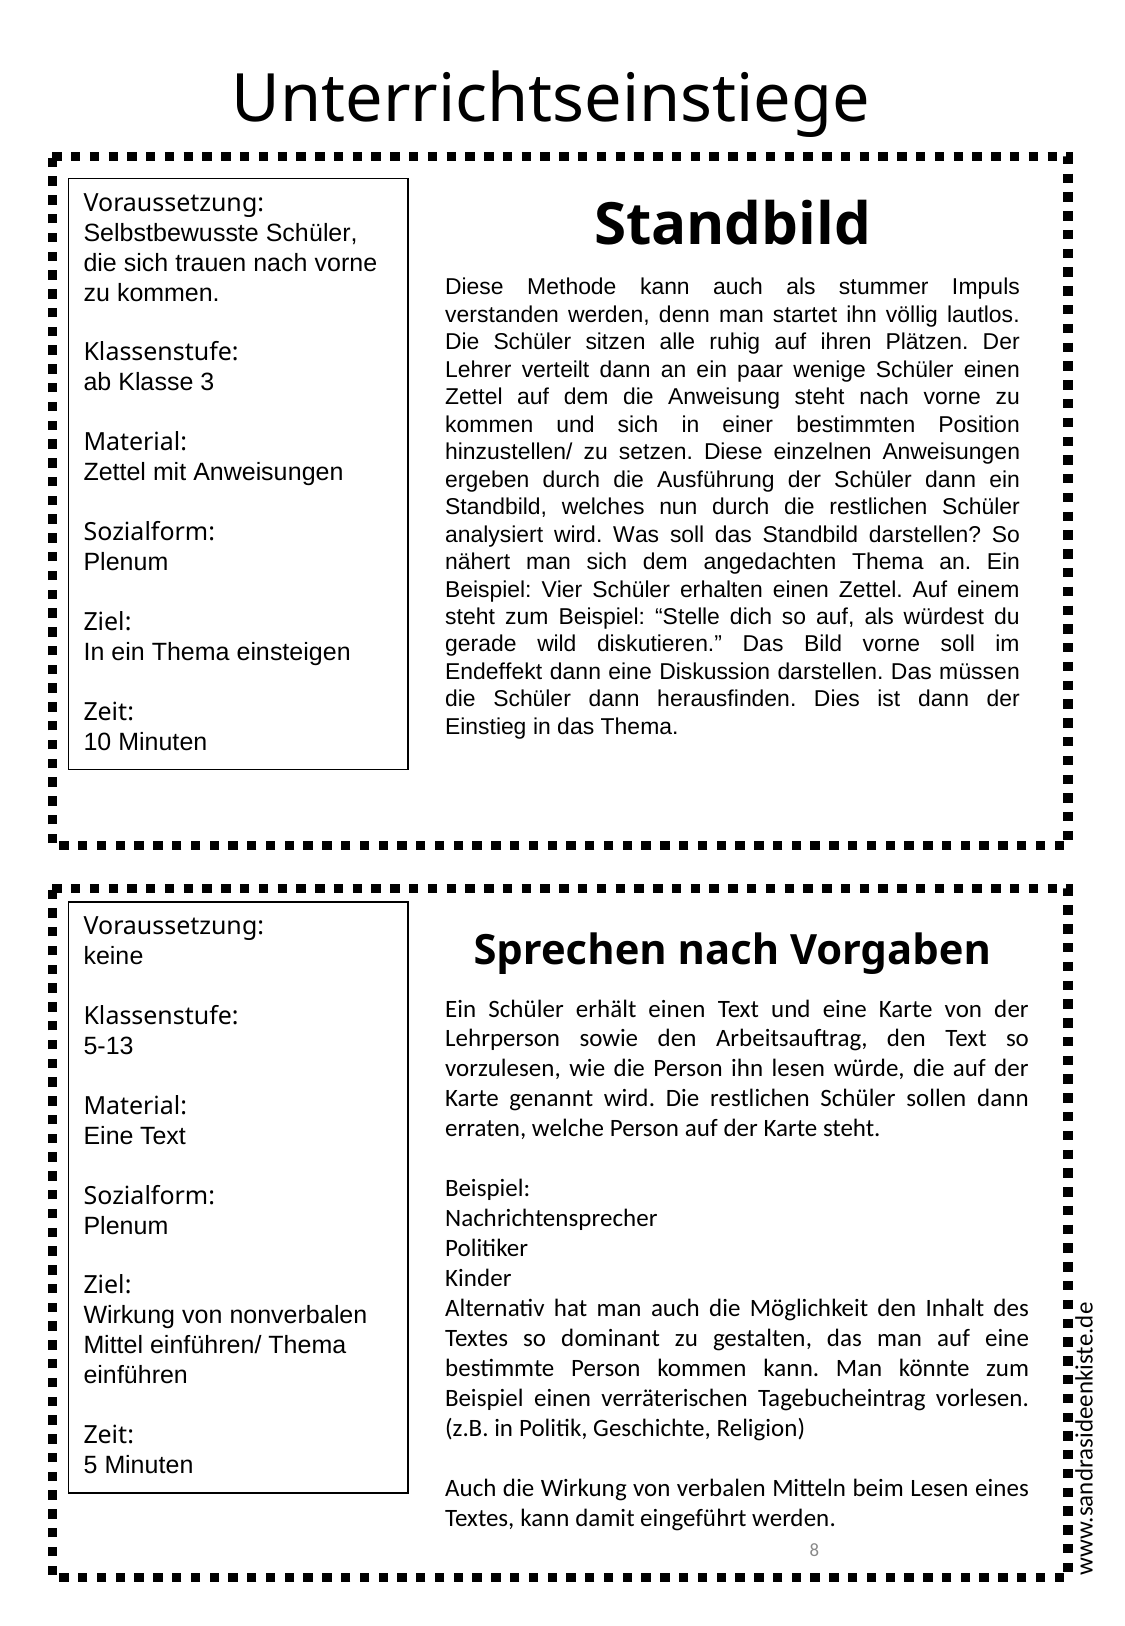

Unterrichtseinstiege
Voraussetzung:
Selbstbewusste Schüler, die sich trauen nach vorne zu kommen.
Klassenstufe:
ab Klasse 3
Material:
Zettel mit Anweisungen
Sozialform:
Plenum
Ziel:
In ein Thema einsteigen
Zeit:
10 Minuten
Standbild
Diese Methode kann auch als stummer Impuls verstanden werden, denn man startet ihn völlig lautlos. Die Schüler sitzen alle ruhig auf ihren Plätzen. Der Lehrer verteilt dann an ein paar wenige Schüler einen Zettel auf dem die Anweisung steht nach vorne zu kommen und sich in einer bestimmten Position hinzustellen/ zu setzen. Diese einzelnen Anweisungen ergeben durch die Ausführung der Schüler dann ein Standbild, welches nun durch die restlichen Schüler analysiert wird. Was soll das Standbild darstellen? So nähert man sich dem angedachten Thema an. Ein Beispiel: Vier Schüler erhalten einen Zettel. Auf einem steht zum Beispiel: “Stelle dich so auf, als würdest du gerade wild diskutieren.” Das Bild vorne soll im Endeffekt dann eine Diskussion darstellen. Das müssen die Schüler dann herausfinden. Dies ist dann der Einstieg in das Thema.
Voraussetzung:
keine
Klassenstufe:
5-13
Material:
Eine Text
Sozialform:
Plenum
Ziel:
Wirkung von nonverbalen Mittel einführen/ Thema einführen
Zeit:
5 Minuten
Sprechen nach Vorgaben
Ein Schüler erhält einen Text und eine Karte von der Lehrperson sowie den Arbeitsauftrag, den Text so vorzulesen, wie die Person ihn lesen würde, die auf der Karte genannt wird. Die restlichen Schüler sollen dann erraten, welche Person auf der Karte steht.
Beispiel:
Nachrichtensprecher
Politiker
Kinder
Alternativ hat man auch die Möglichkeit den Inhalt des Textes so dominant zu gestalten, das man auf eine bestimmte Person kommen kann. Man könnte zum Beispiel einen verräterischen Tagebucheintrag vorlesen. (z.B. in Politik, Geschichte, Religion)
Auch die Wirkung von verbalen Mitteln beim Lesen eines Textes, kann damit eingeführt werden.
www.sandrasideenkiste.de